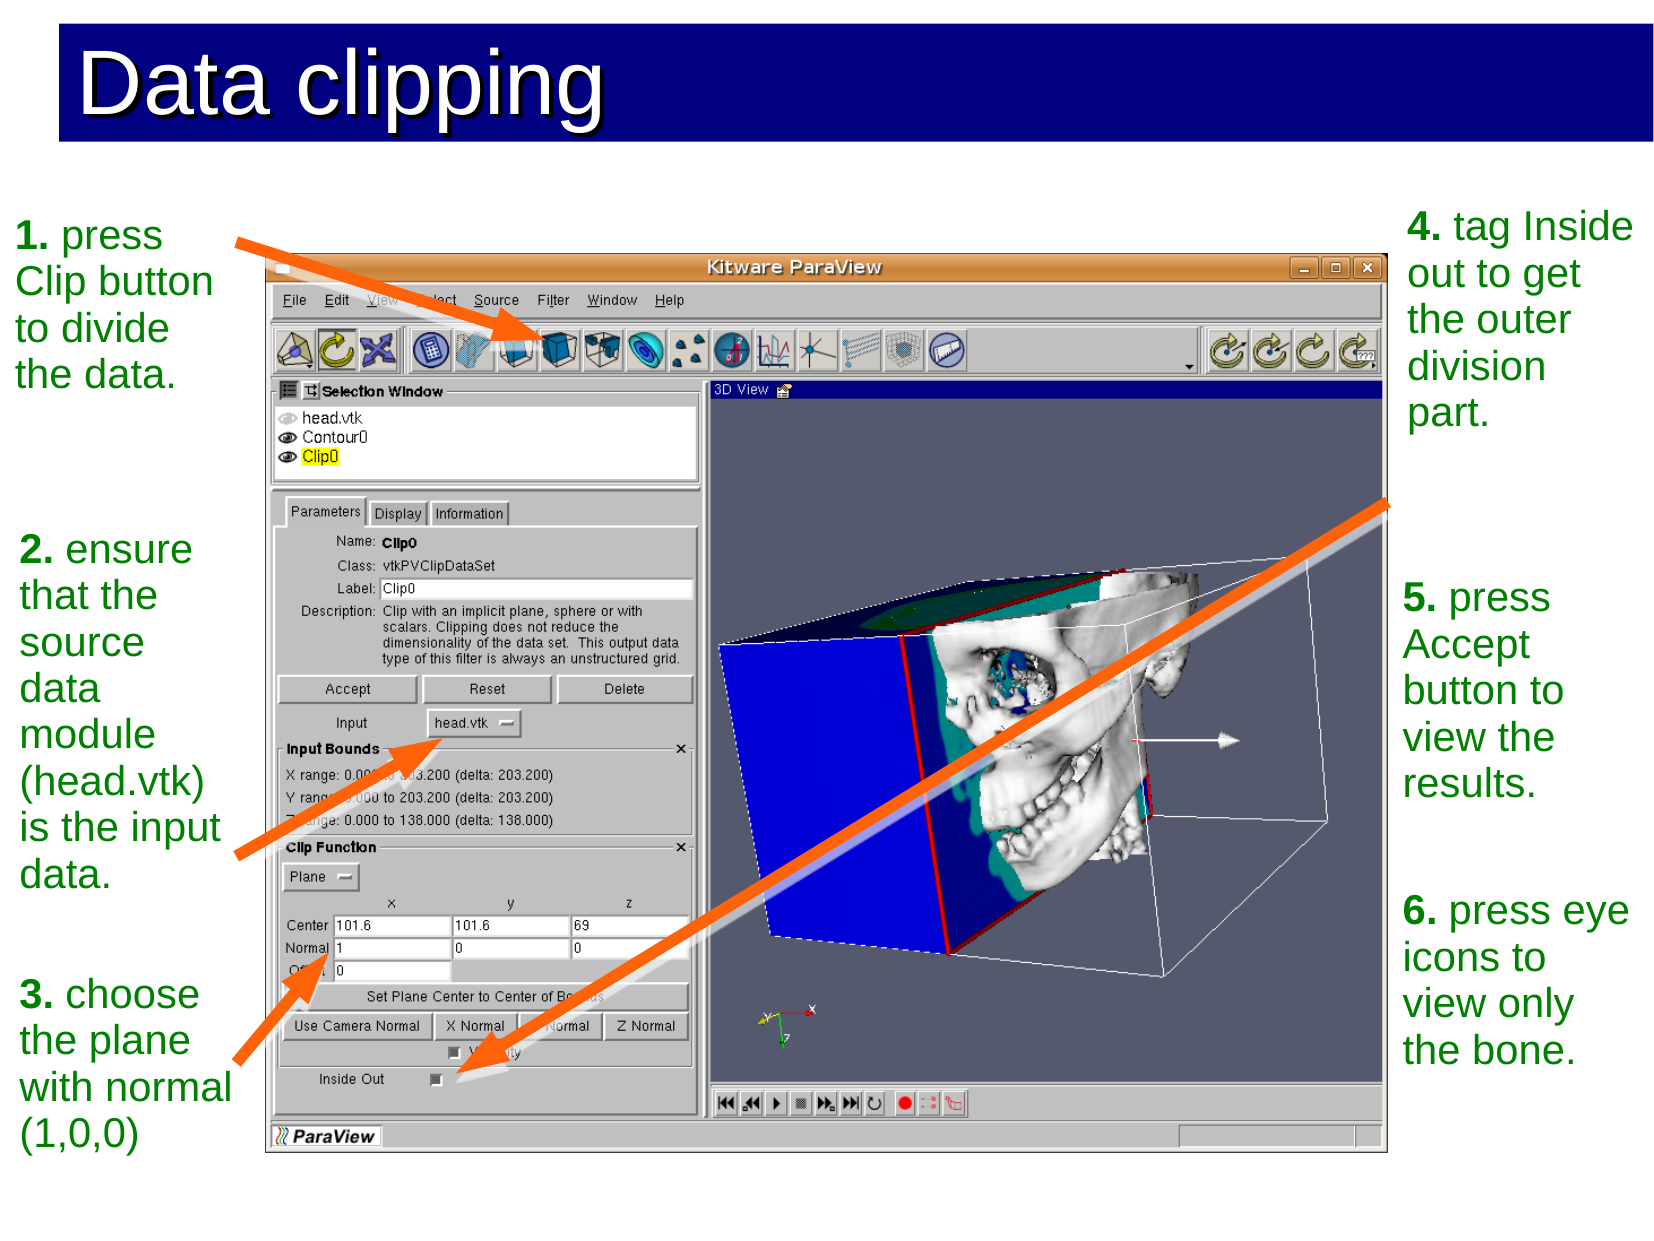

# Data clipping
4. tag Inside out to get the outer division part.
1. press Clip button to divide the data.
2. ensure that the source data module (head.vtk) is the input data.
5. press Accept button to view the results.
6. press eye icons to view only the bone.
3. choose the plane with normal (1,0,0)